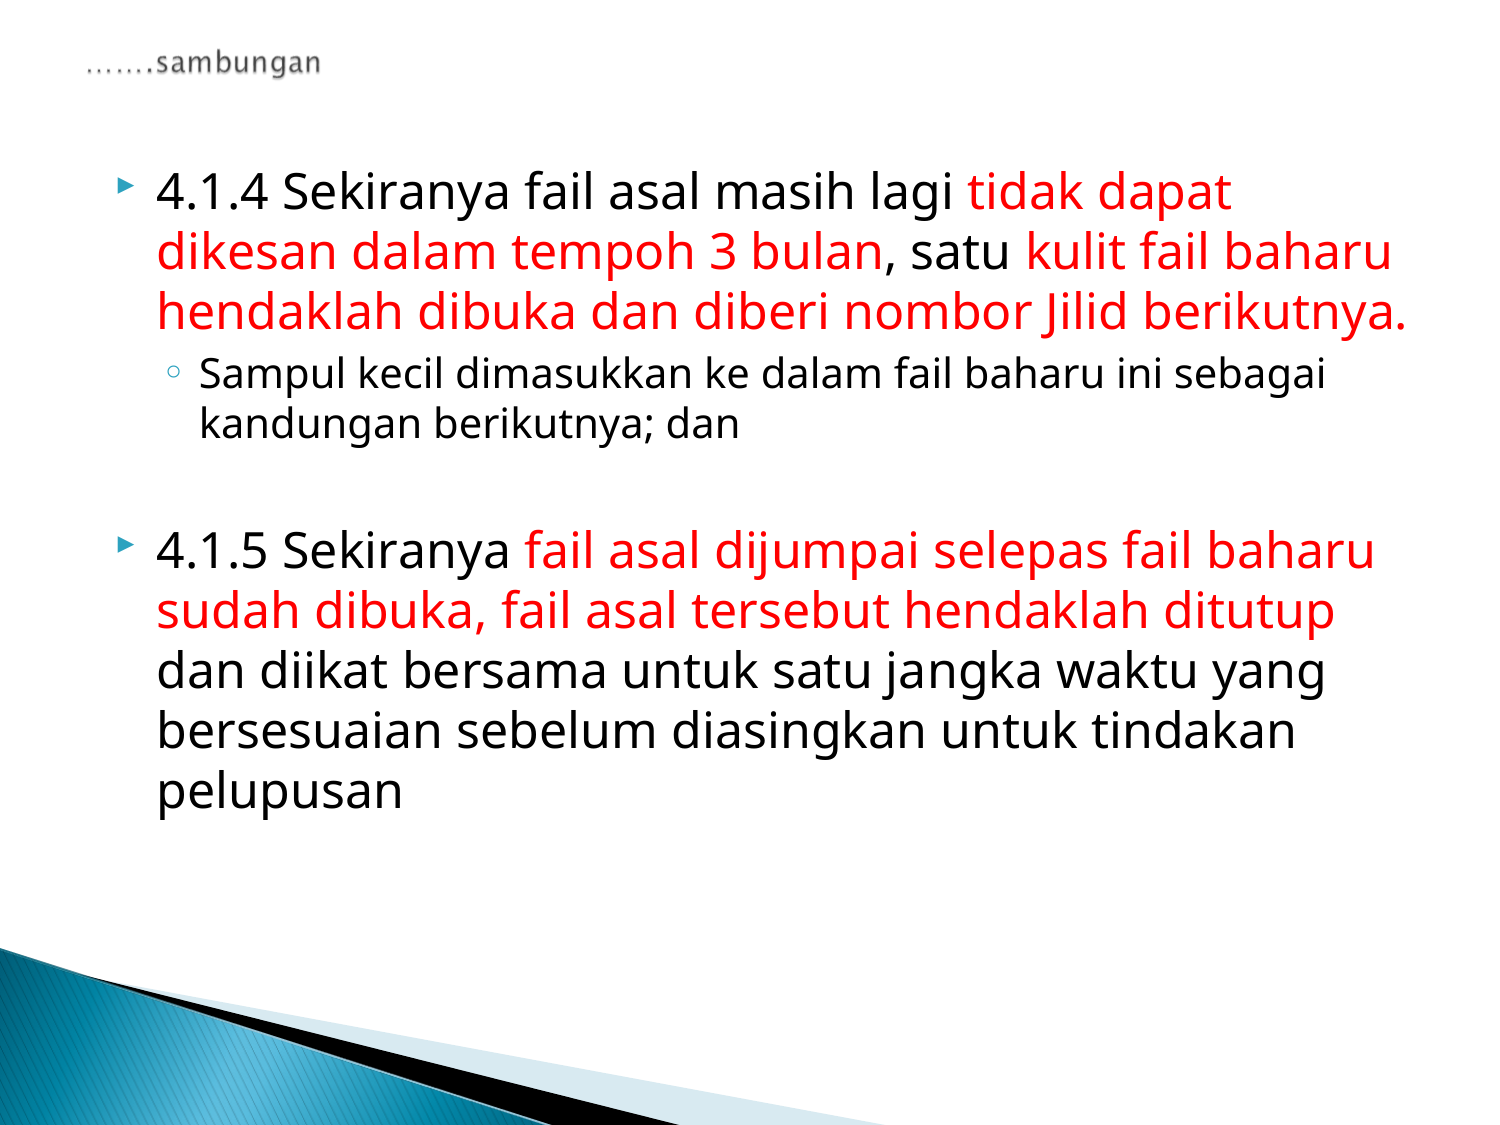

# 4.1.4 Sekiranya fail asal masih lagi tidak dapat dikesan dalam tempoh 3 bulan, satu kulit fail baharu hendaklah dibuka dan diberi nombor Jilid berikutnya.
Sampul kecil dimasukkan ke dalam fail baharu ini sebagai kandungan berikutnya; dan
4.1.5 Sekiranya fail asal dijumpai selepas fail baharu sudah dibuka, fail asal tersebut hendaklah ditutup dan diikat bersama untuk satu jangka waktu yang bersesuaian sebelum diasingkan untuk tindakan pelupusan